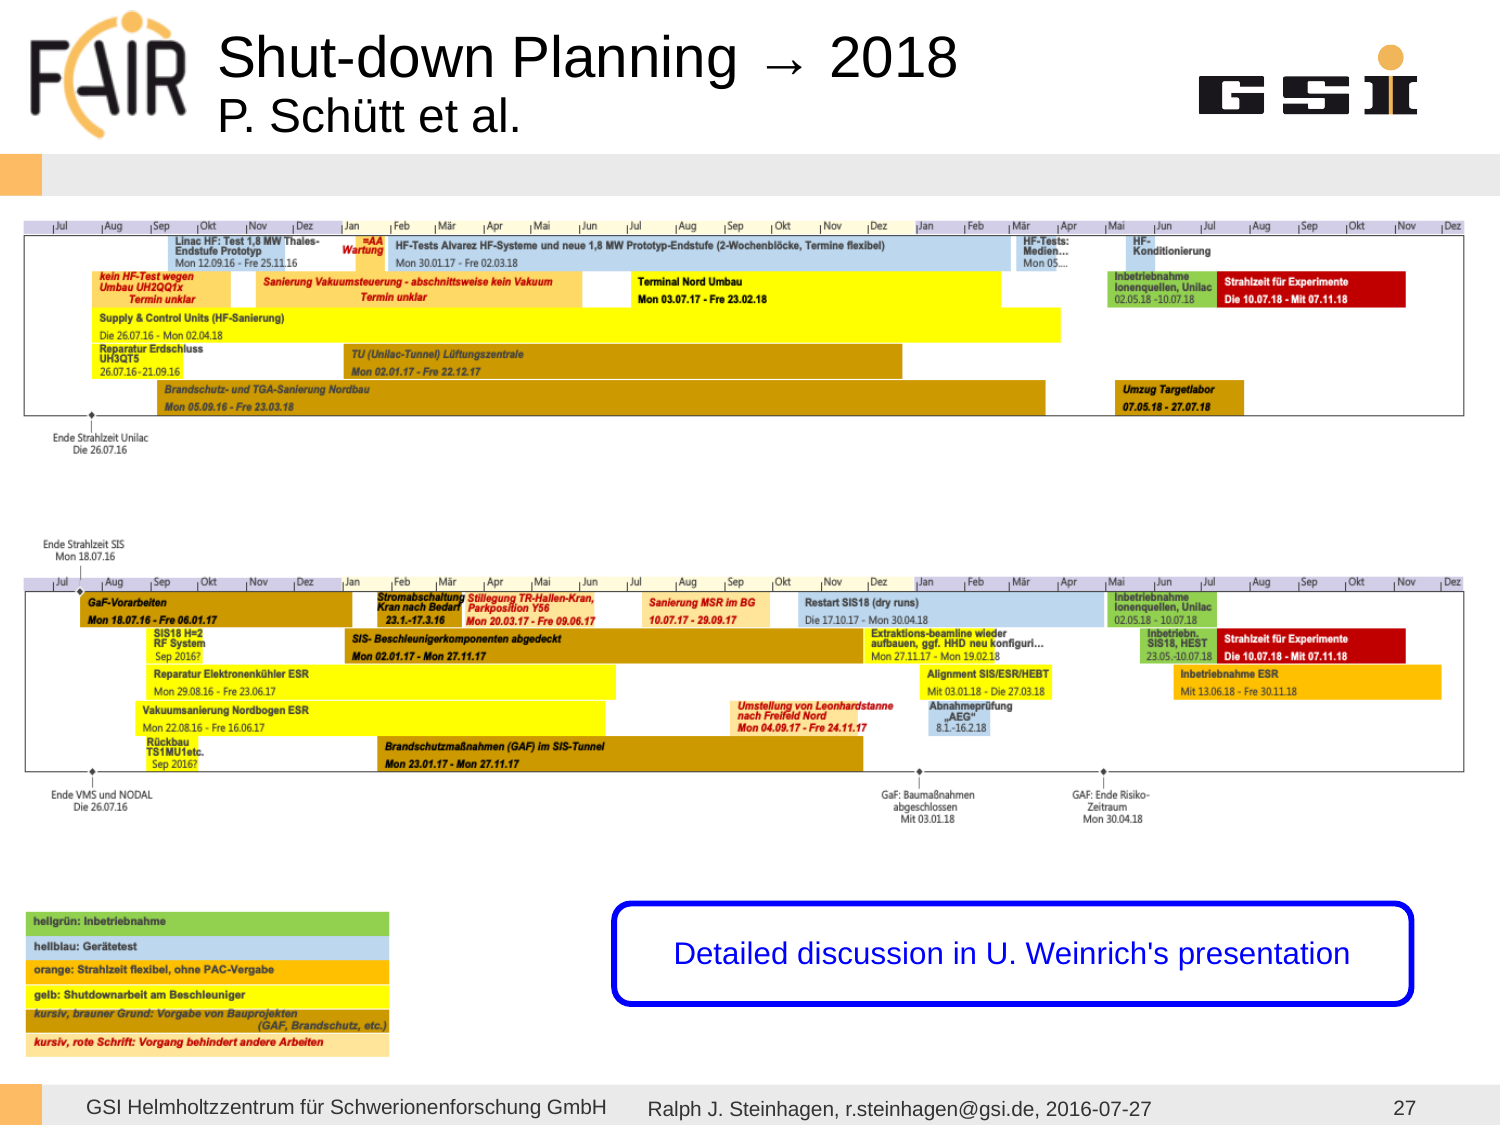

# Shut-down Planning → 2018 P. Schütt et al.
Detailed discussion in U. Weinrich's presentation